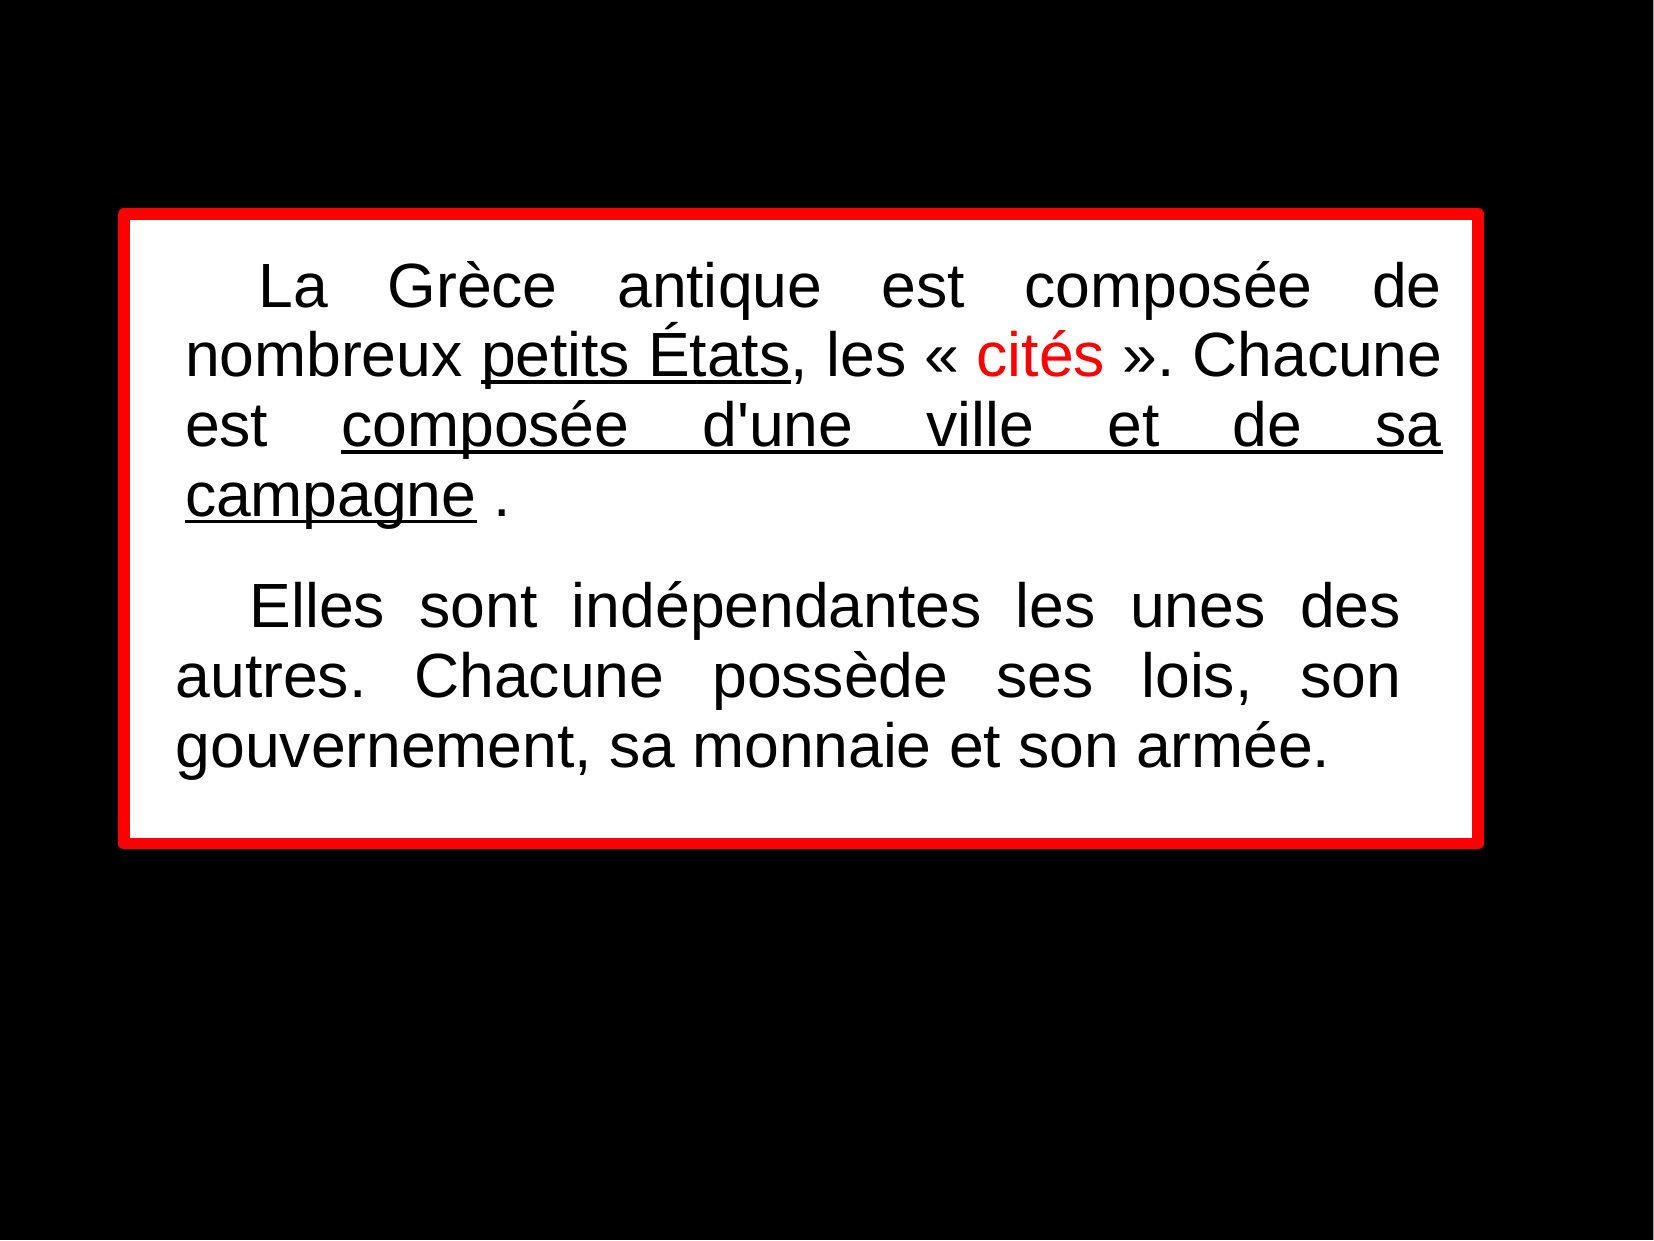

La Grèce antique est composée de nombreux petits États, les « cités ». Chacune est composée d'une ville et de sa campagne .
	Elles sont indépendantes les unes des autres. Chacune possède ses lois, son gouvernement, sa monnaie et son armée.